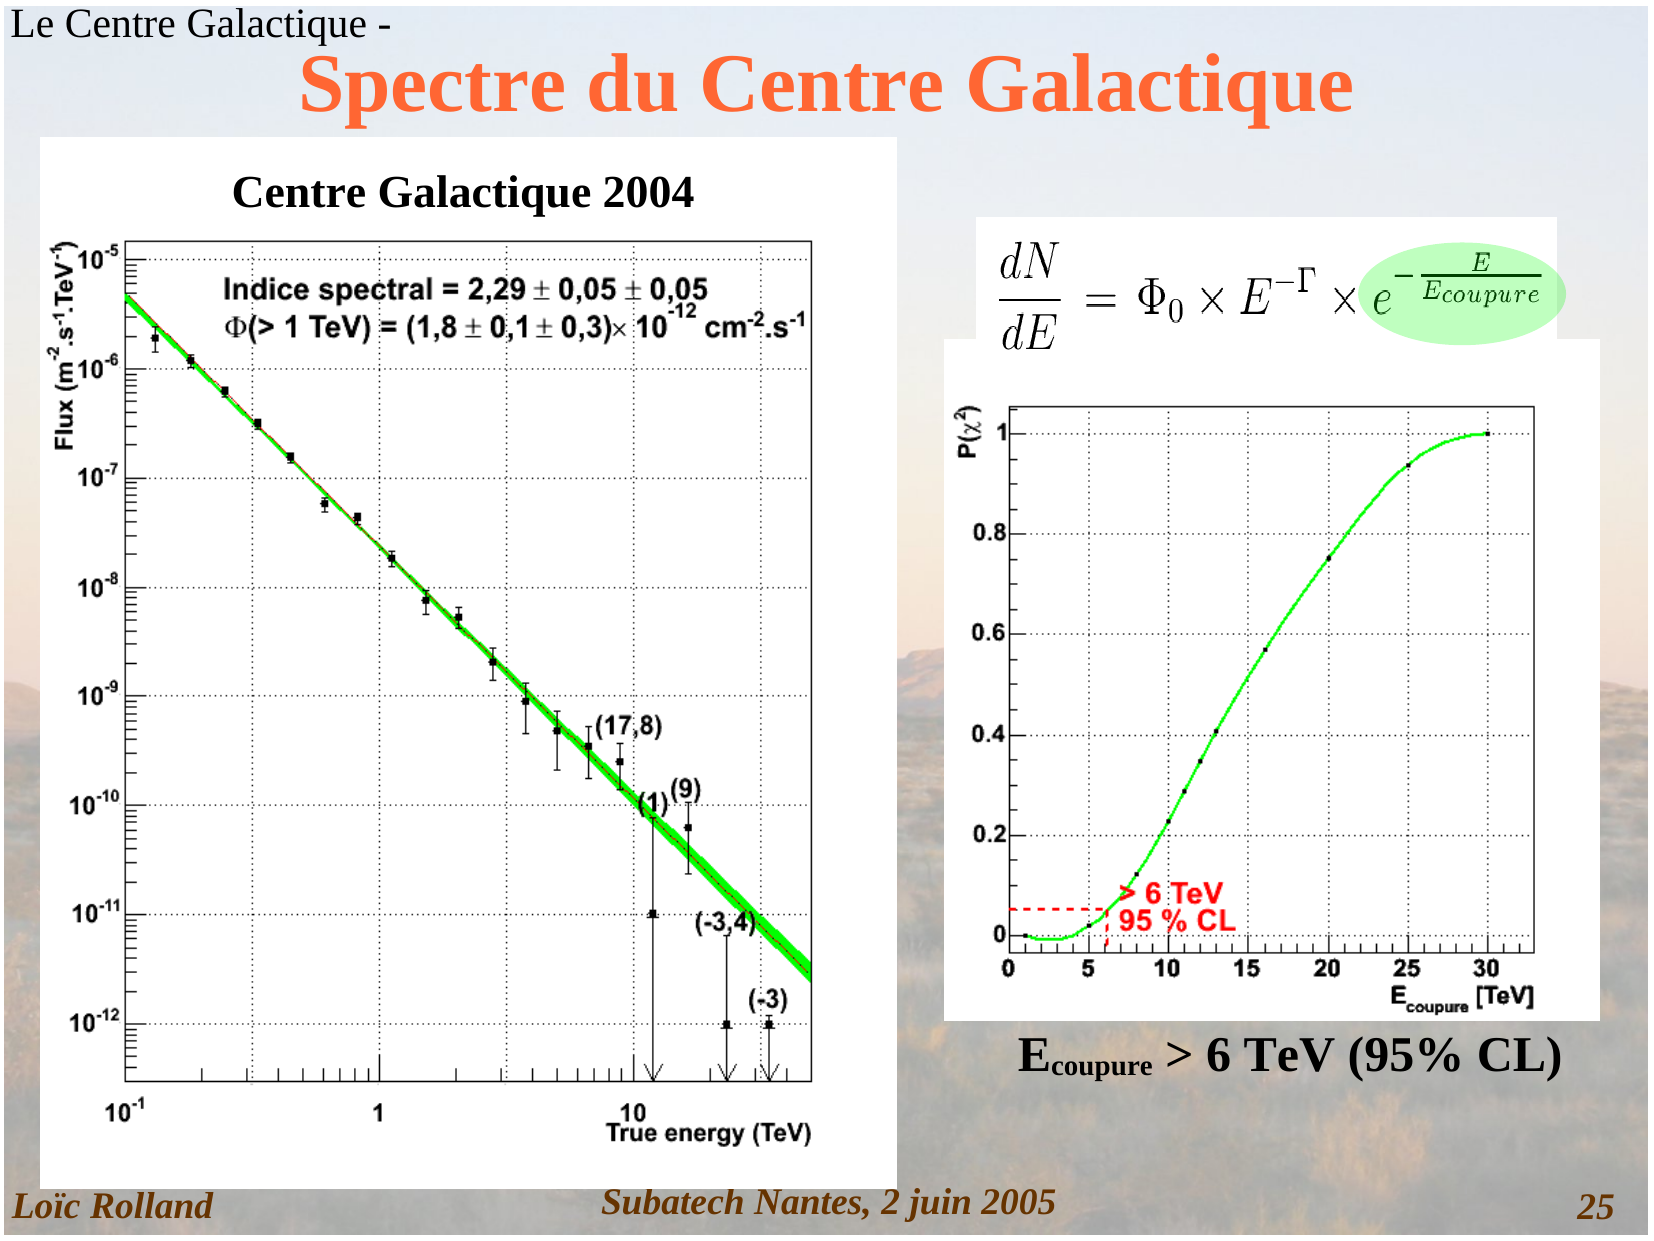

Le Centre Galactique -
# Spectre du Centre Galactique
Centre Galactique 2004
Ecoupure > 6 TeV (95% CL)